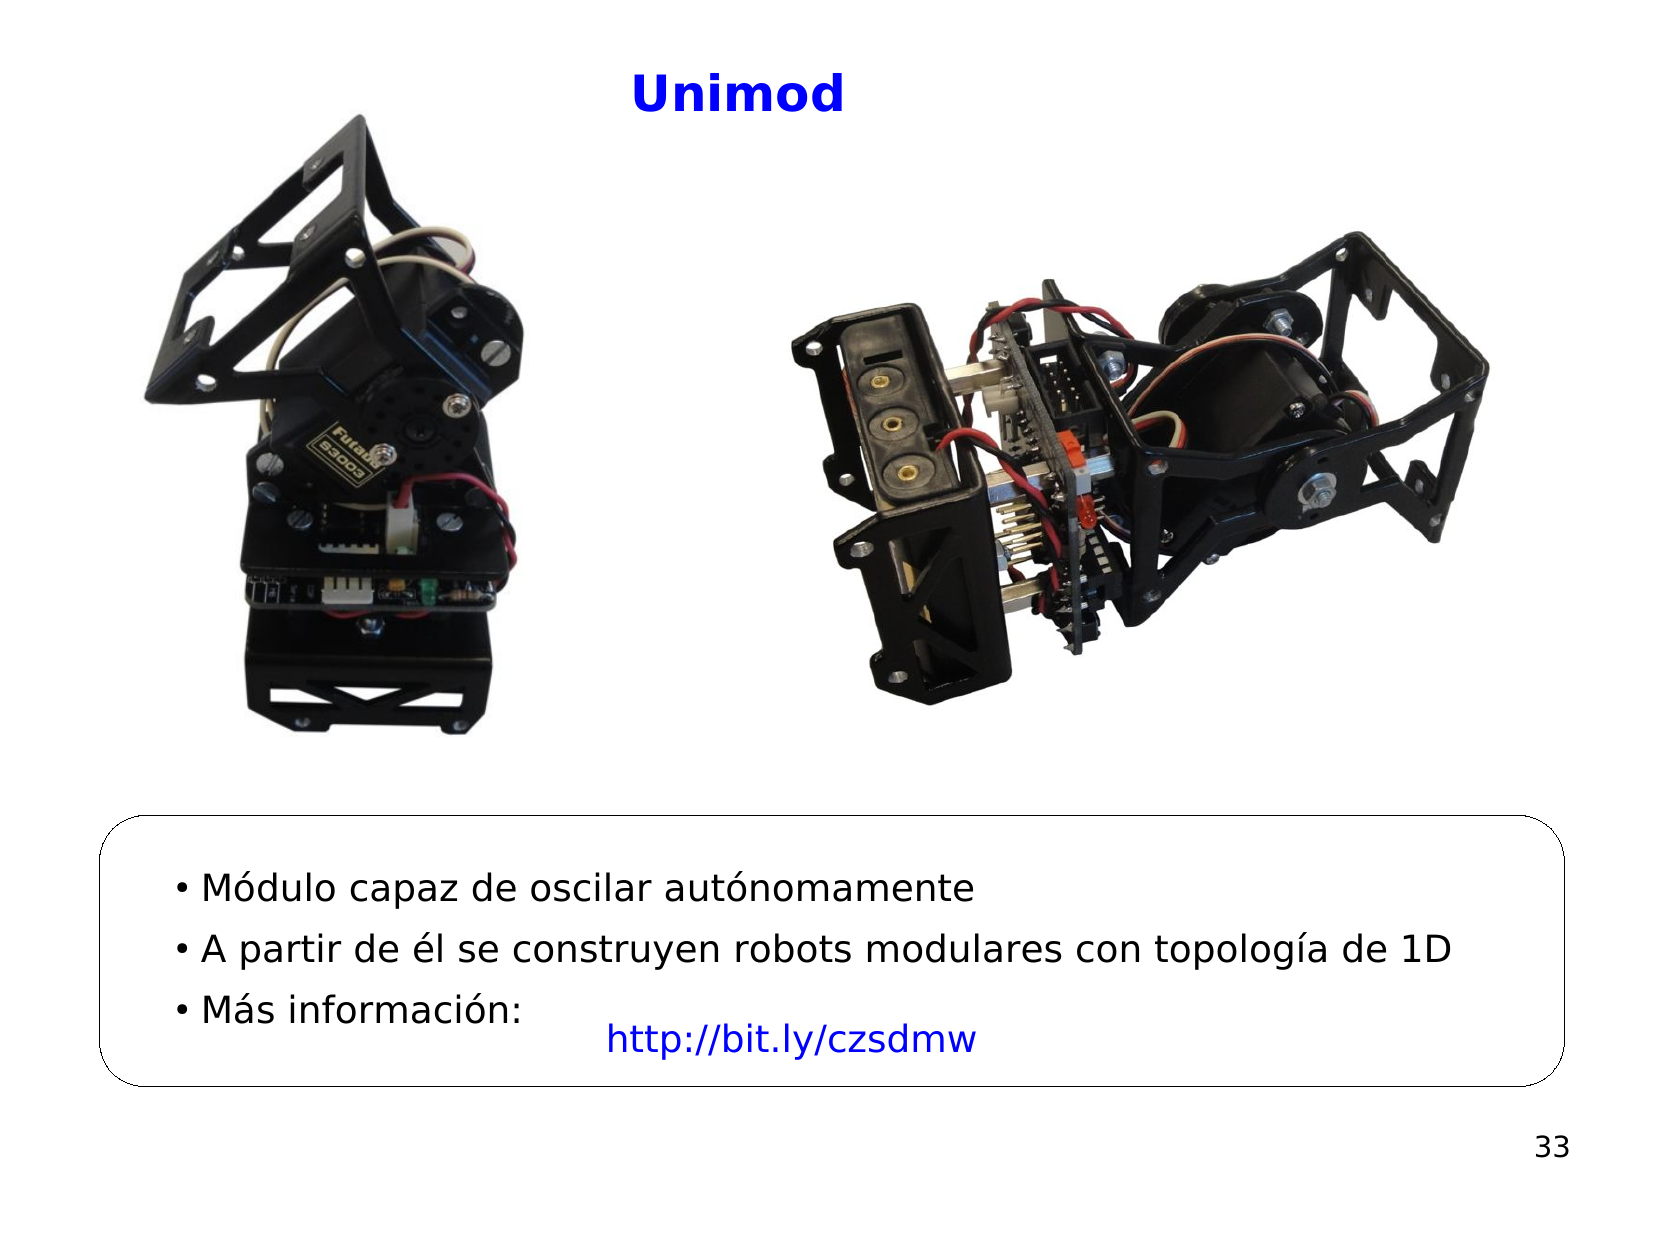

Unimod
 Módulo capaz de oscilar autónomamente
 A partir de él se construyen robots modulares con topología de 1D
 Más información:
http://bit.ly/czsdmw
33